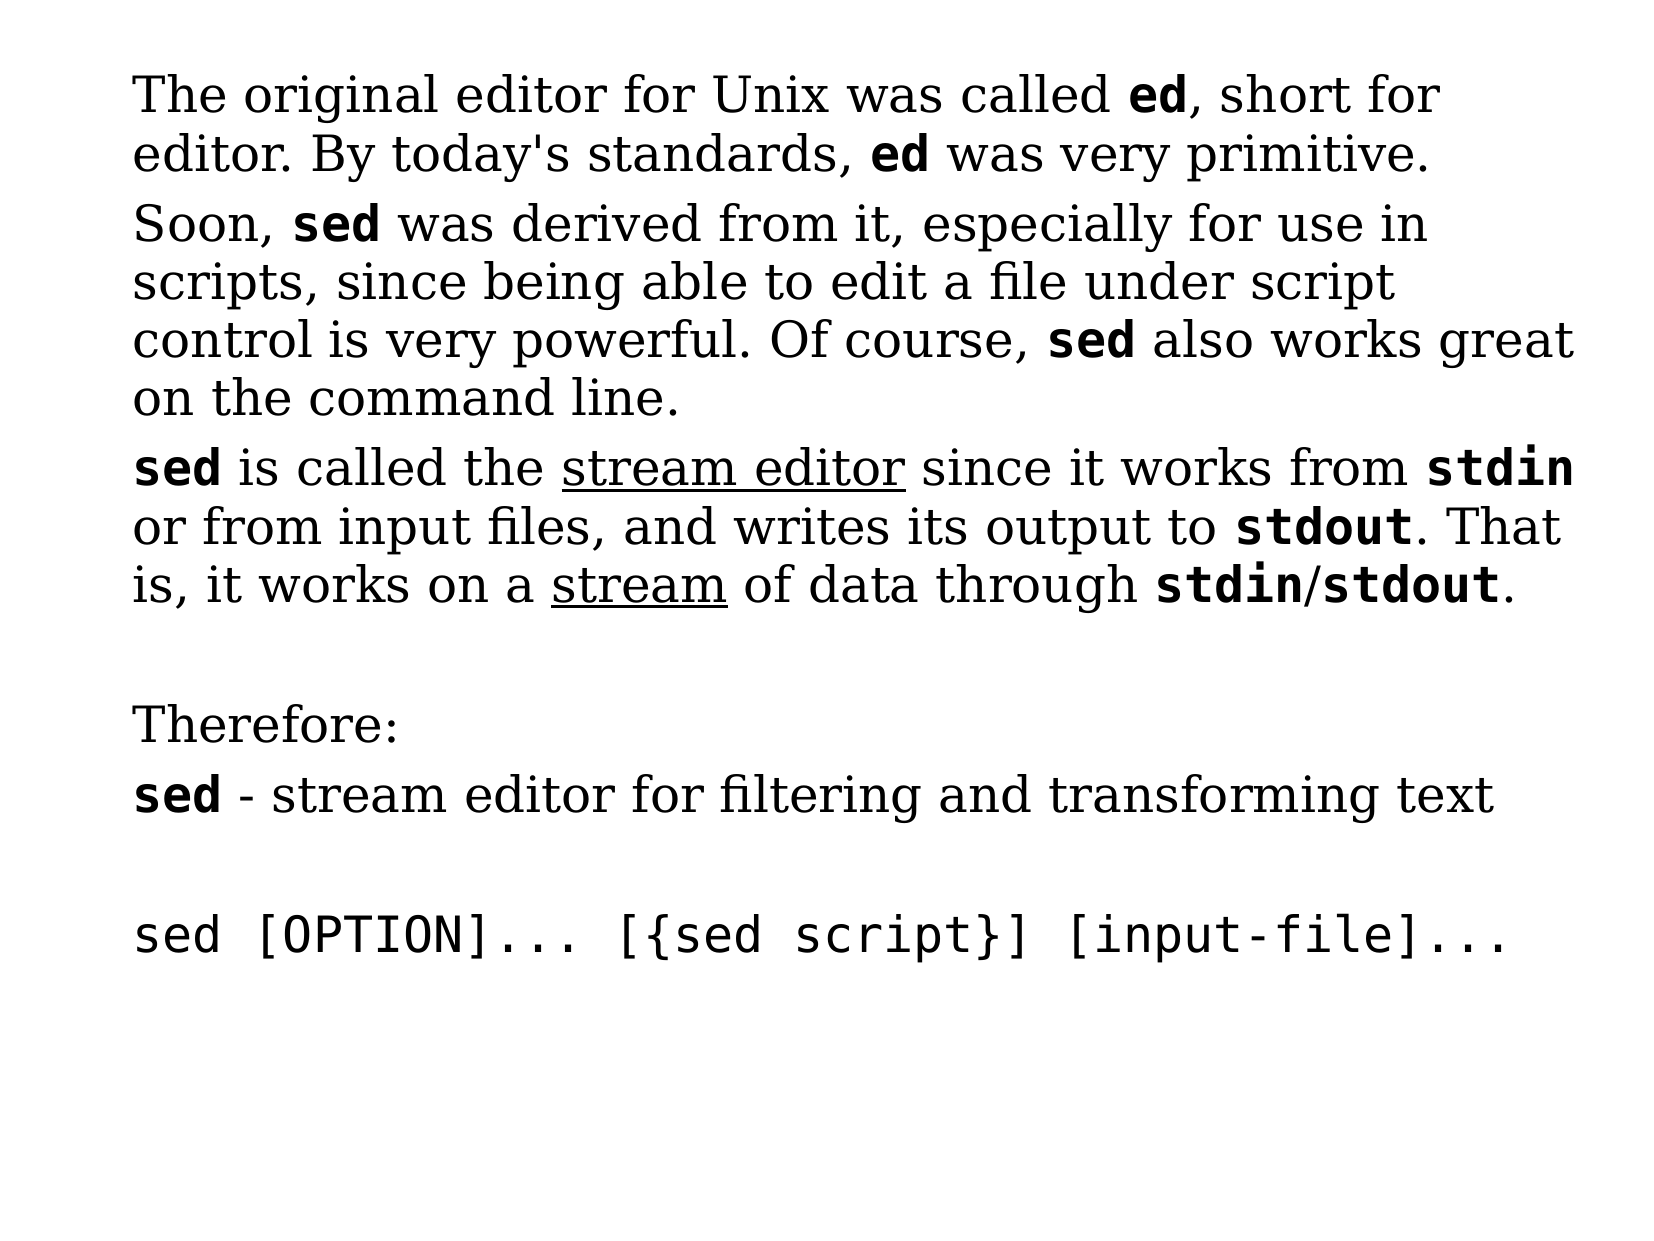

The original editor for Unix was called ed, short for editor. By today's standards, ed was very primitive.
Soon, sed was derived from it, especially for use in scripts, since being able to edit a file under script control is very powerful. Of course, sed also works great on the command line.
sed is called the stream editor since it works from stdin or from input files, and writes its output to stdout. That is, it works on a stream of data through stdin/stdout.
Therefore:
sed - stream editor for filtering and transforming text
sed [OPTION]... [{sed script}] [input-file]...